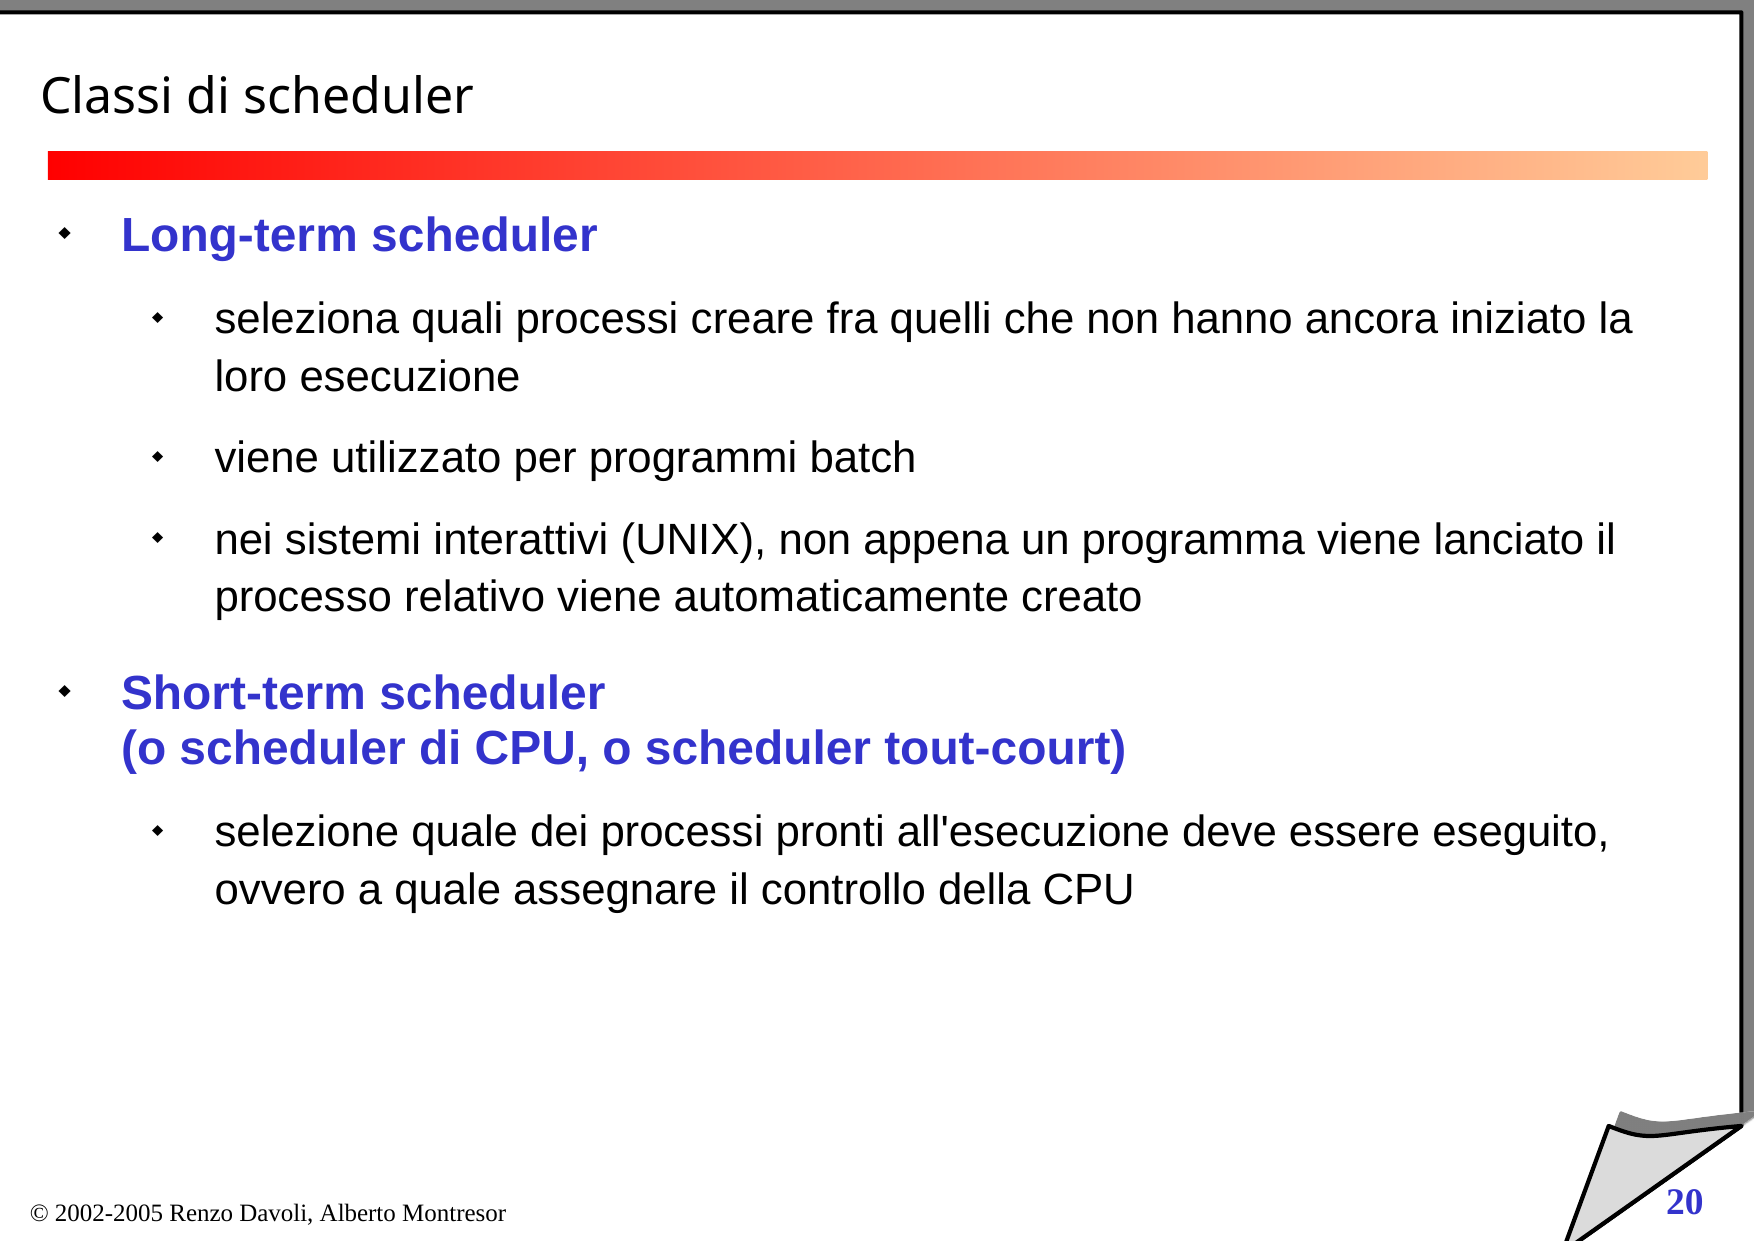

# Classi di scheduler
Long-term scheduler
seleziona quali processi creare fra quelli che non hanno ancora iniziato la loro esecuzione
viene utilizzato per programmi batch
nei sistemi interattivi (UNIX), non appena un programma viene lanciato il processo relativo viene automaticamente creato
Short-term scheduler
(o scheduler di CPU, o scheduler tout-court)
selezione quale dei processi pronti all'esecuzione deve essere eseguito, ovvero a quale assegnare il controllo della CPU